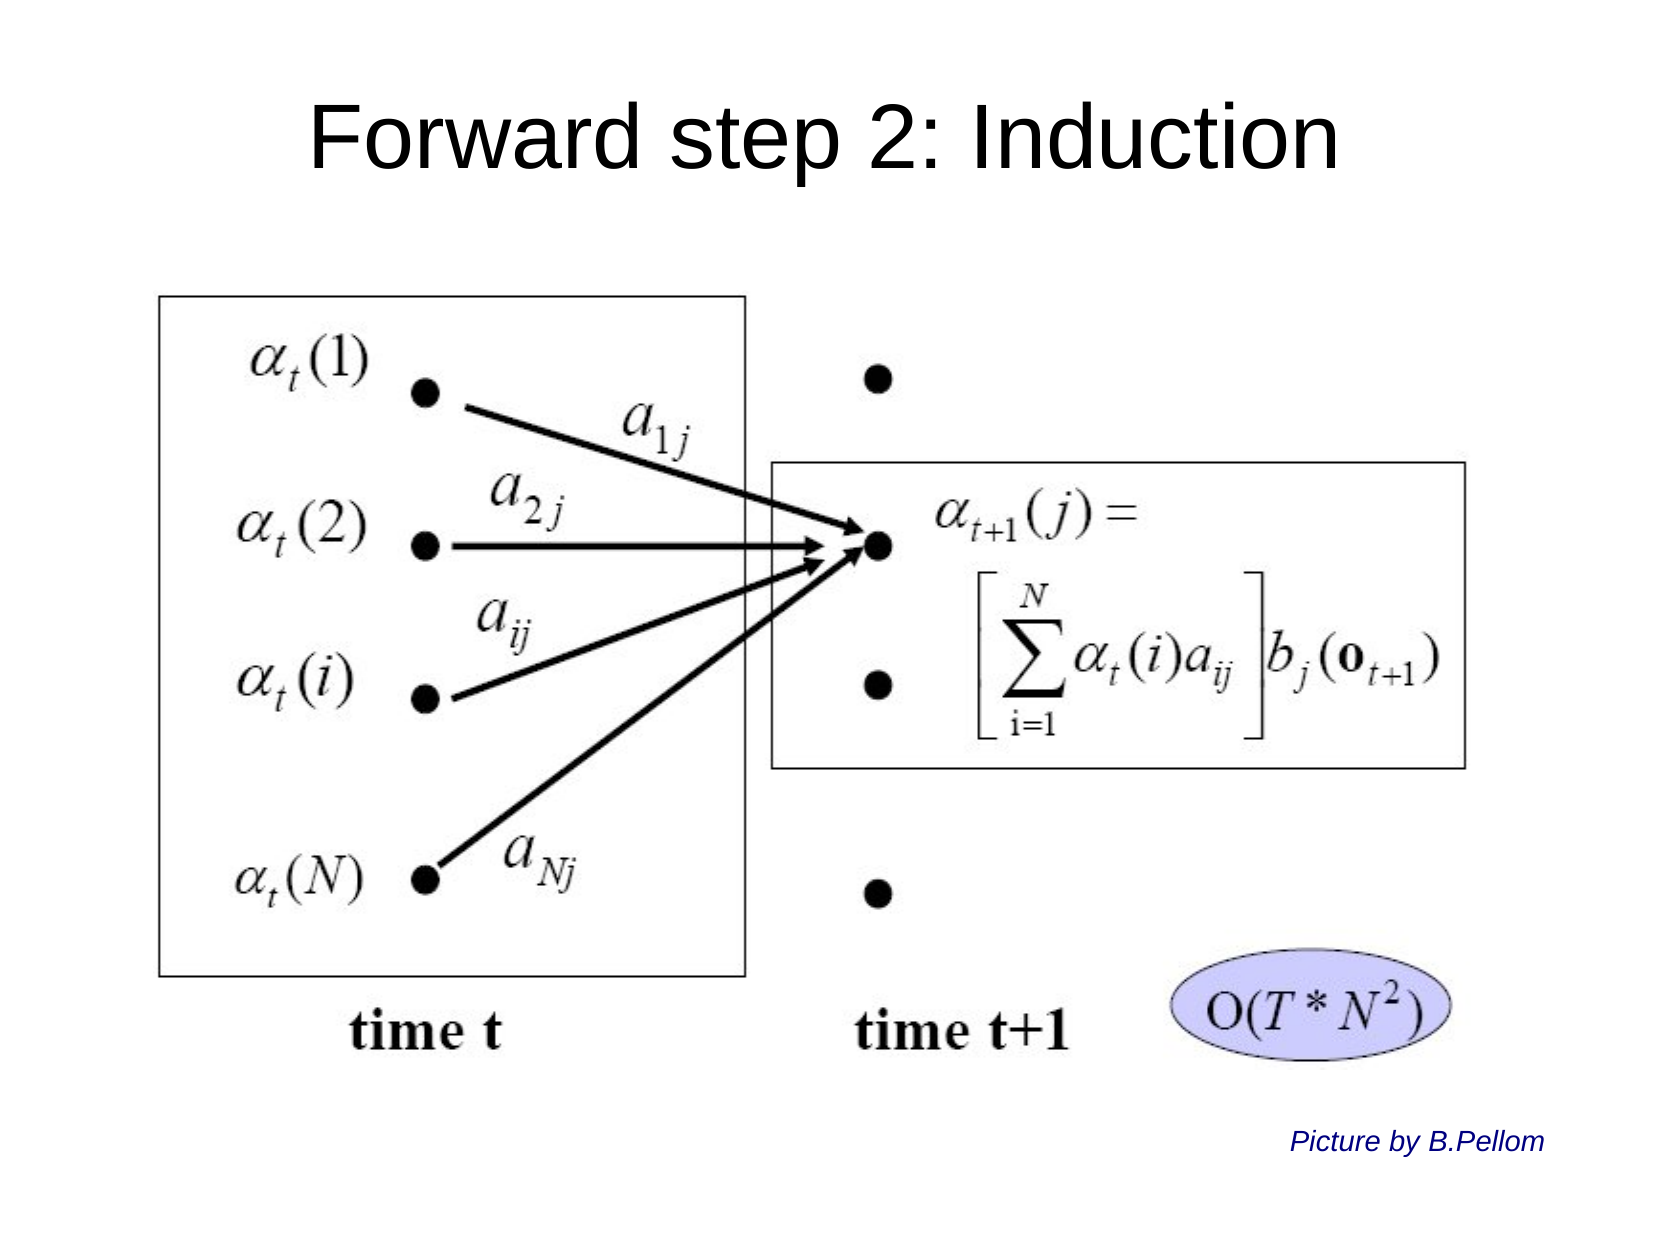

# Forward step 2: Induction
Picture by B.Pellom